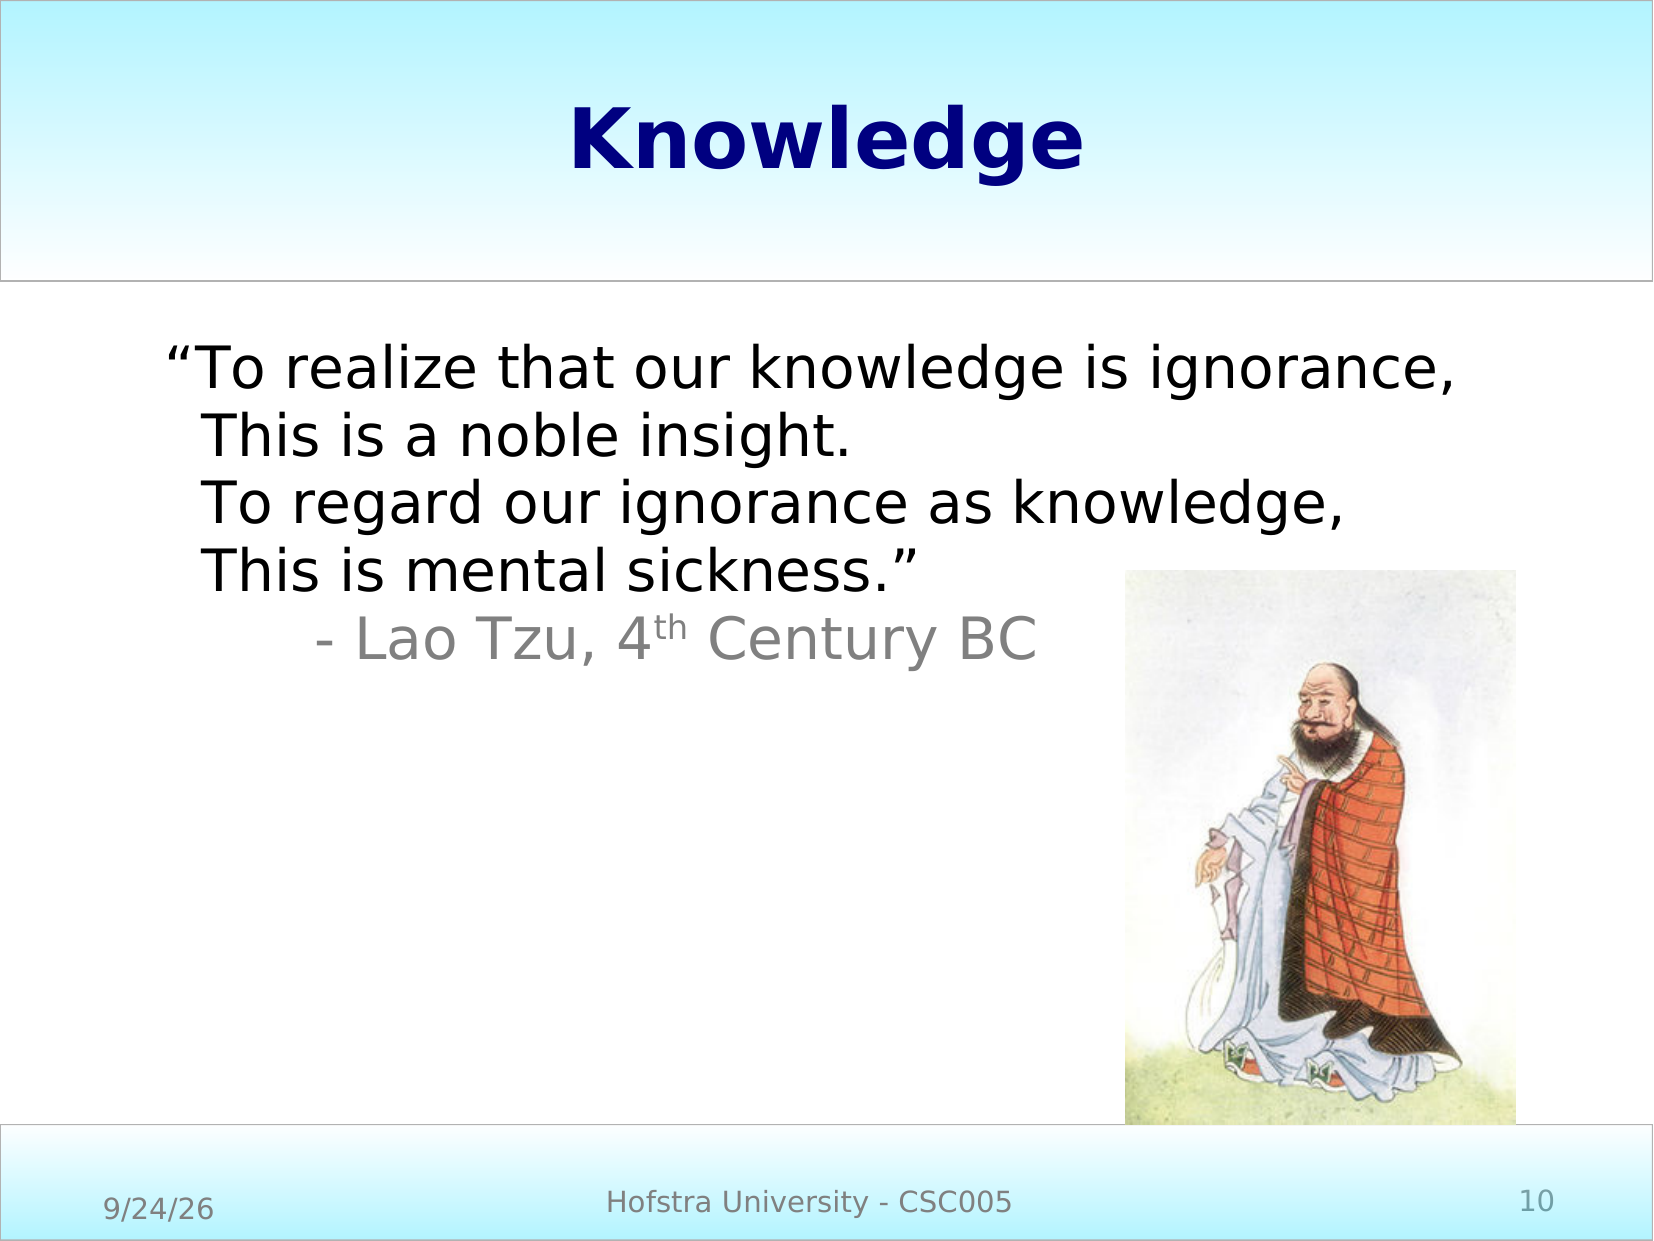

# Knowledge
“To realize that our knowledge is ignorance,
 This is a noble insight.
 To regard our ignorance as knowledge,
 This is mental sickness.”
	- Lao Tzu, 4th Century BC
10
Hofstra University - CSC005